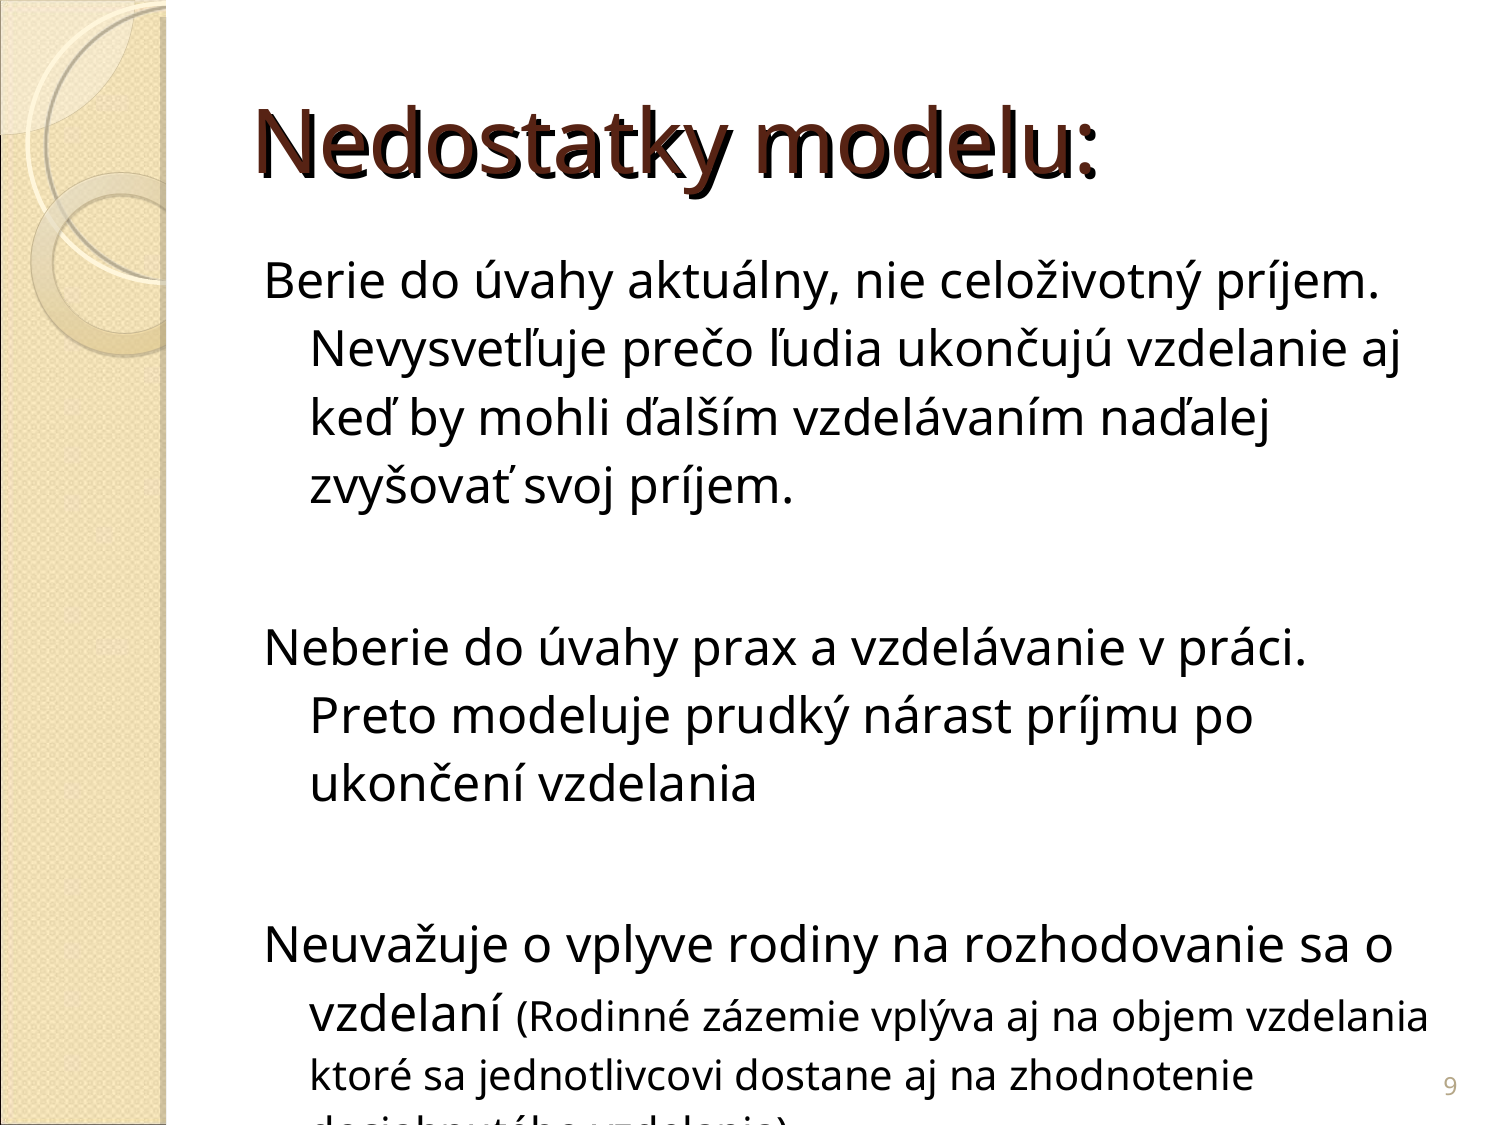

# Nedostatky modelu:
Berie do úvahy aktuálny, nie celoživotný príjem. Nevysvetľuje prečo ľudia ukončujú vzdelanie aj keď by mohli ďalším vzdelávaním naďalej zvyšovať svoj príjem.
Neberie do úvahy prax a vzdelávanie v práci. Preto modeluje prudký nárast príjmu po ukončení vzdelania
Neuvažuje o vplyve rodiny na rozhodovanie sa o vzdelaní (Rodinné zázemie vplýva aj na objem vzdelania ktoré sa jednotlivcovi dostane aj na zhodnotenie dosiahnutého vzdelania)